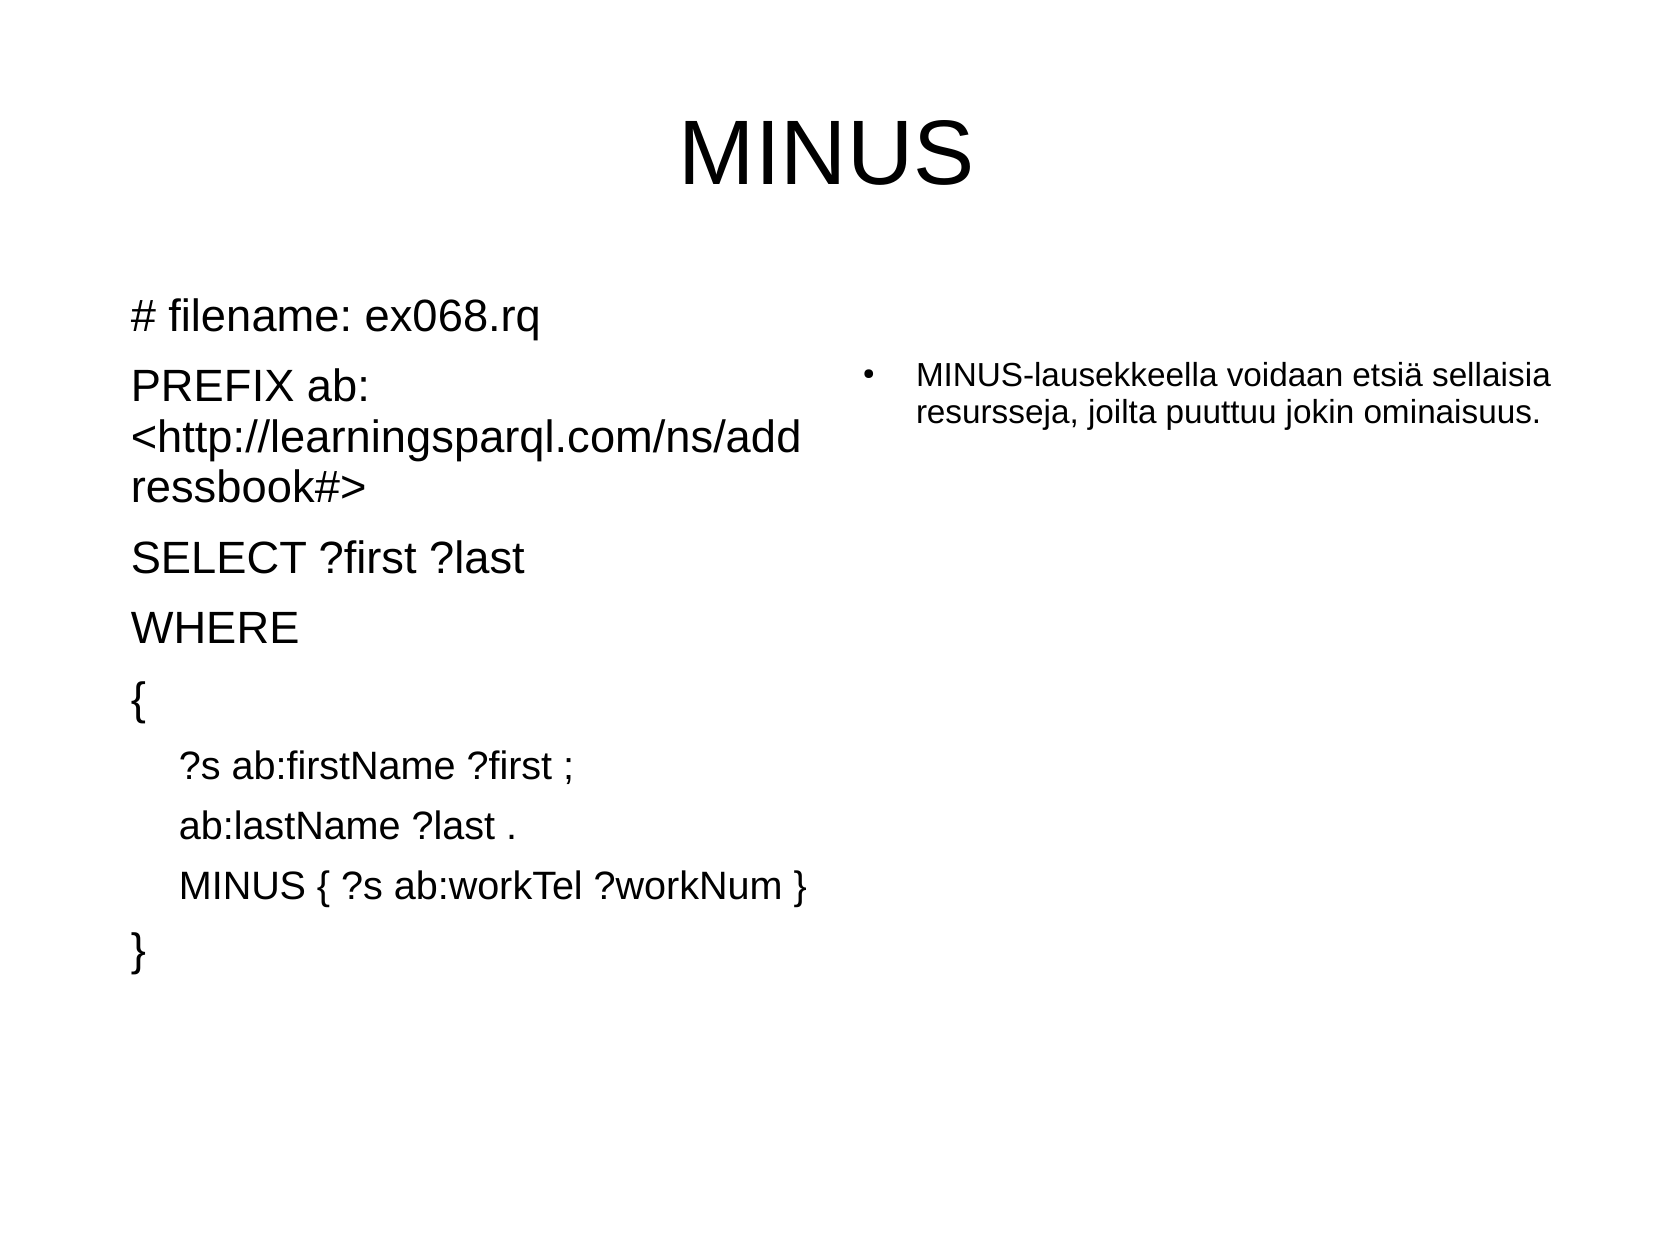

# MINUS
# filename: ex068.rq
PREFIX ab: <http://learningsparql.com/ns/addressbook#>
SELECT ?first ?last
WHERE
{
?s ab:firstName ?first ;
ab:lastName ?last .
MINUS { ?s ab:workTel ?workNum }
}
MINUS-lausekkeella voidaan etsiä sellaisia resursseja, joilta puuttuu jokin ominaisuus.